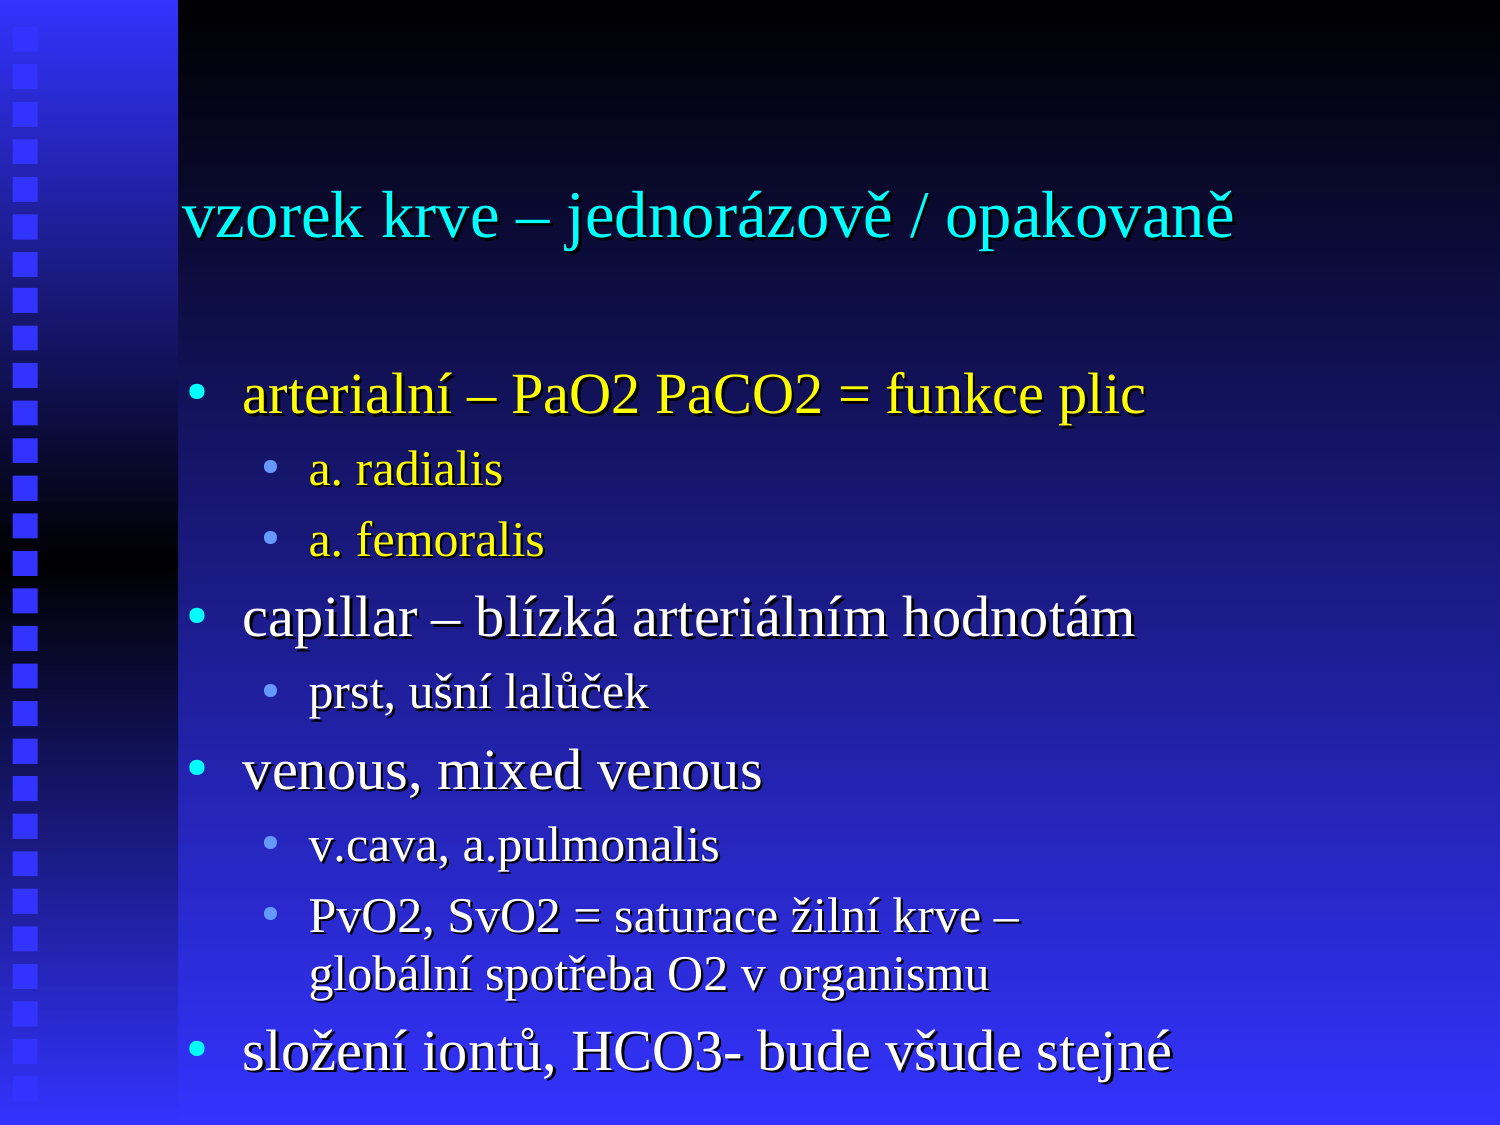

# vzorek krve – jednorázově / opakovaně
arterialní – PaO2 PaCO2 = funkce plic
a. radialis
a. femoralis
capillar – blízká arteriálním hodnotám
prst, ušní lalůček
venous, mixed venous
v.cava, a.pulmonalis
PvO2, SvO2 = saturace žilní krve –
globální spotřeba O2 v organismu
složení iontů, HCO3- bude všude stejné